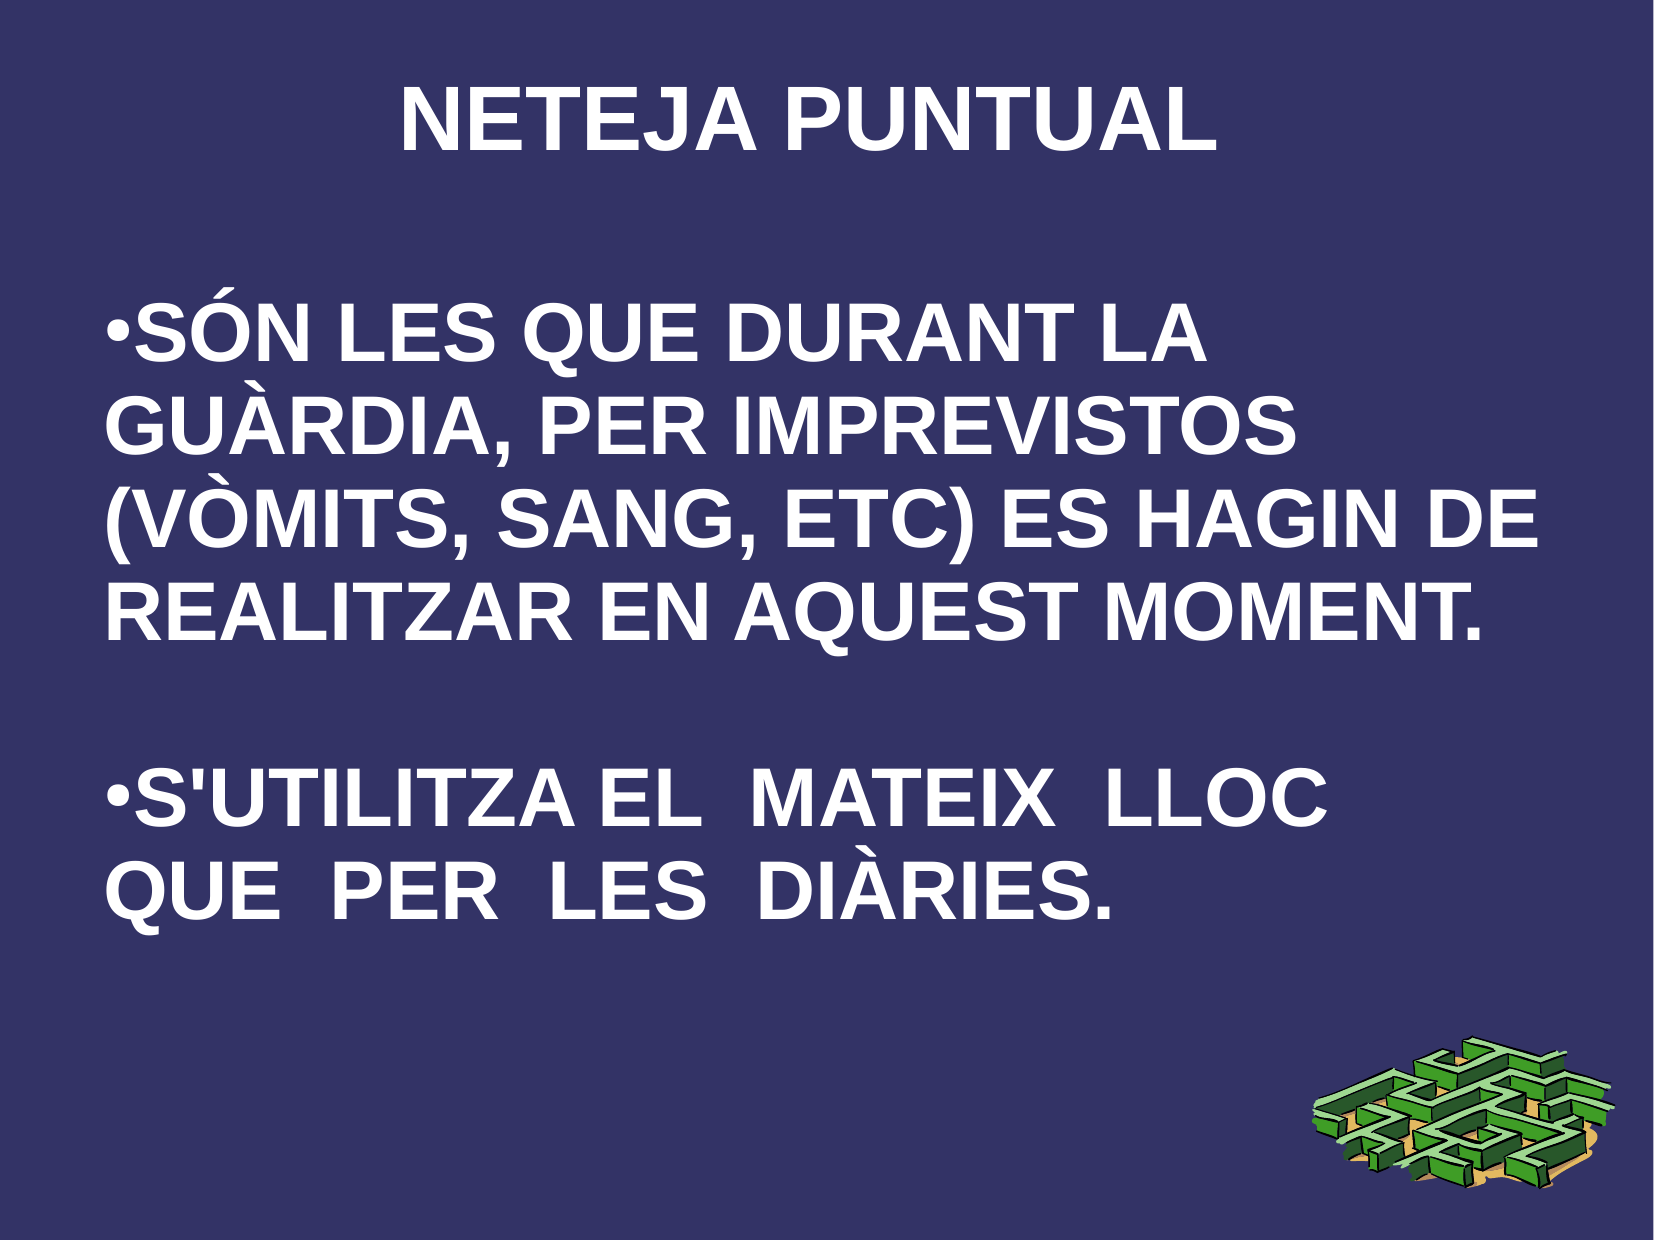

NETEJA PUNTUAL
SÓN LES QUE DURANT LA GUÀRDIA, PER IMPREVISTOS (VÒMITS, SANG, ETC) ES HAGIN DE REALITZAR EN AQUEST MOMENT.
S'UTILITZA EL MATEIX LLOC QUE PER LES DIÀRIES.